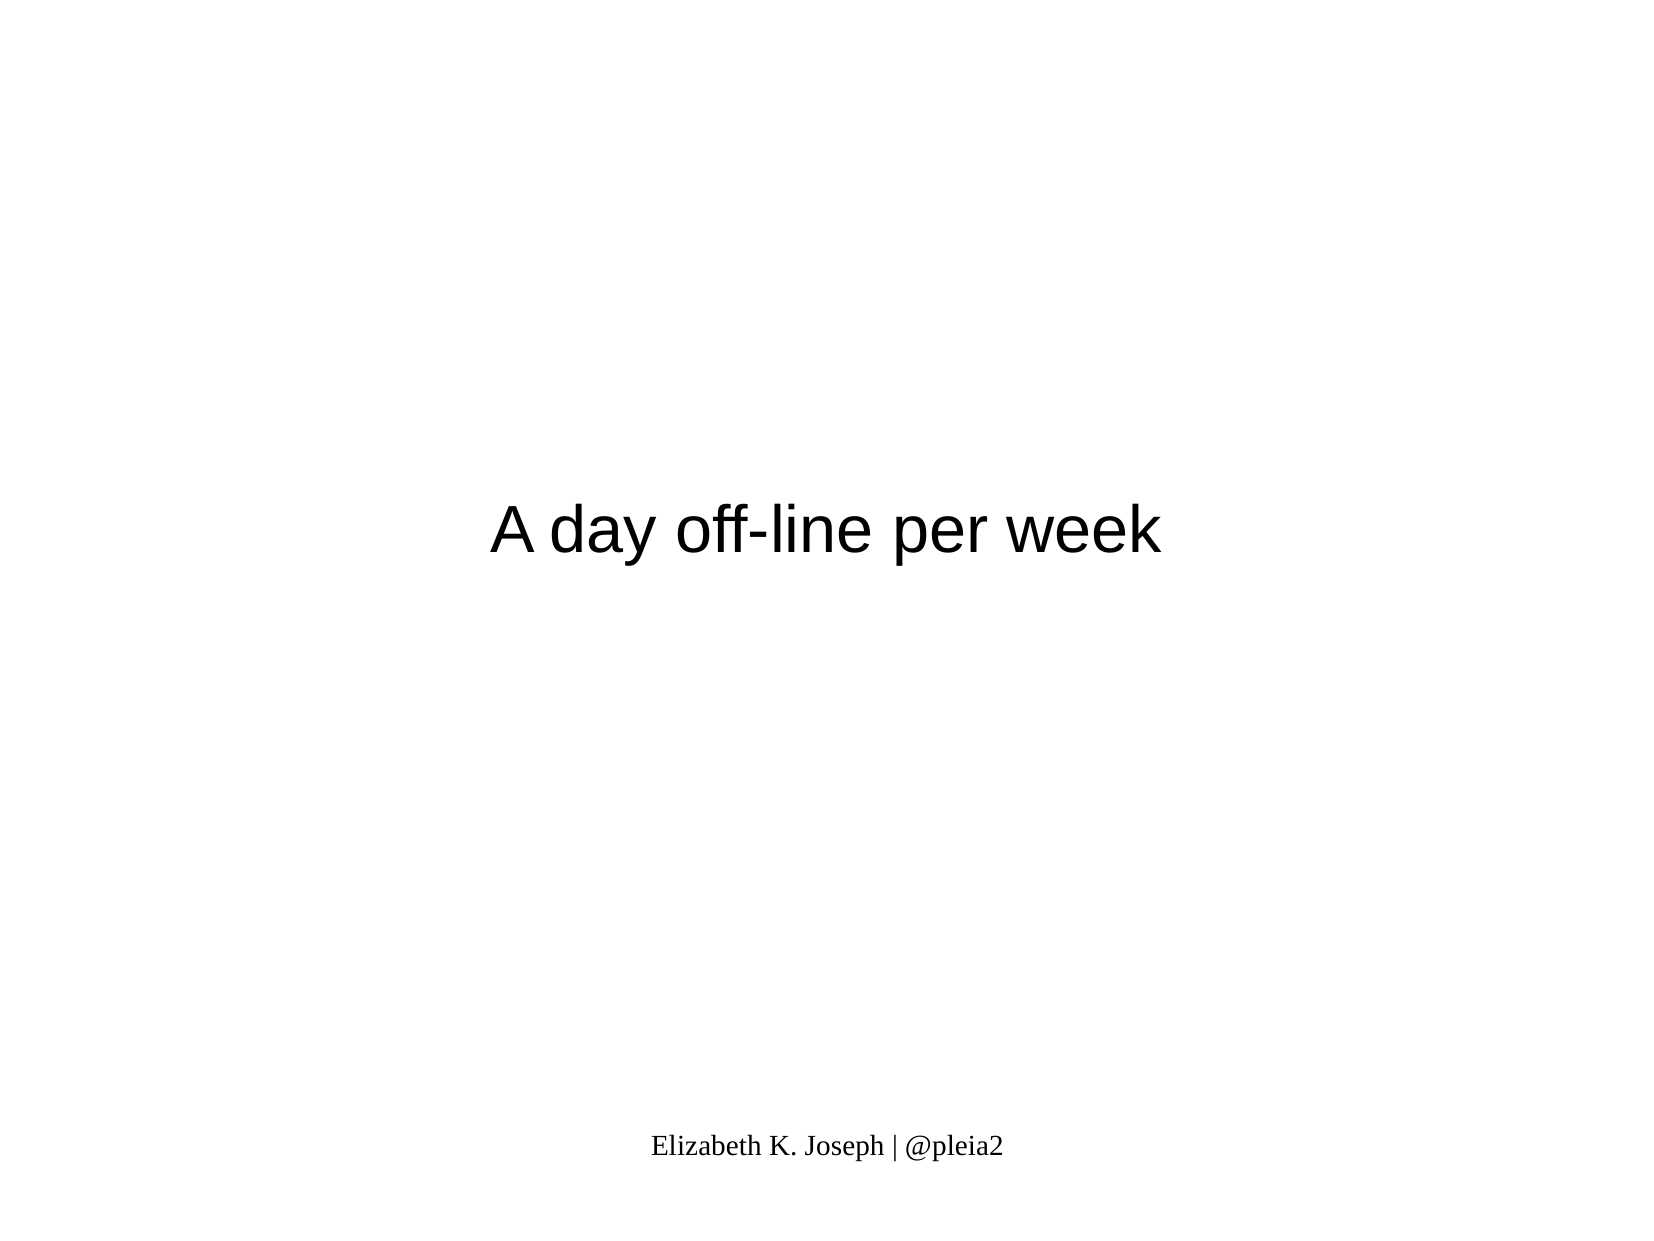

# A day off-line per week
Elizabeth K. Joseph | @pleia2